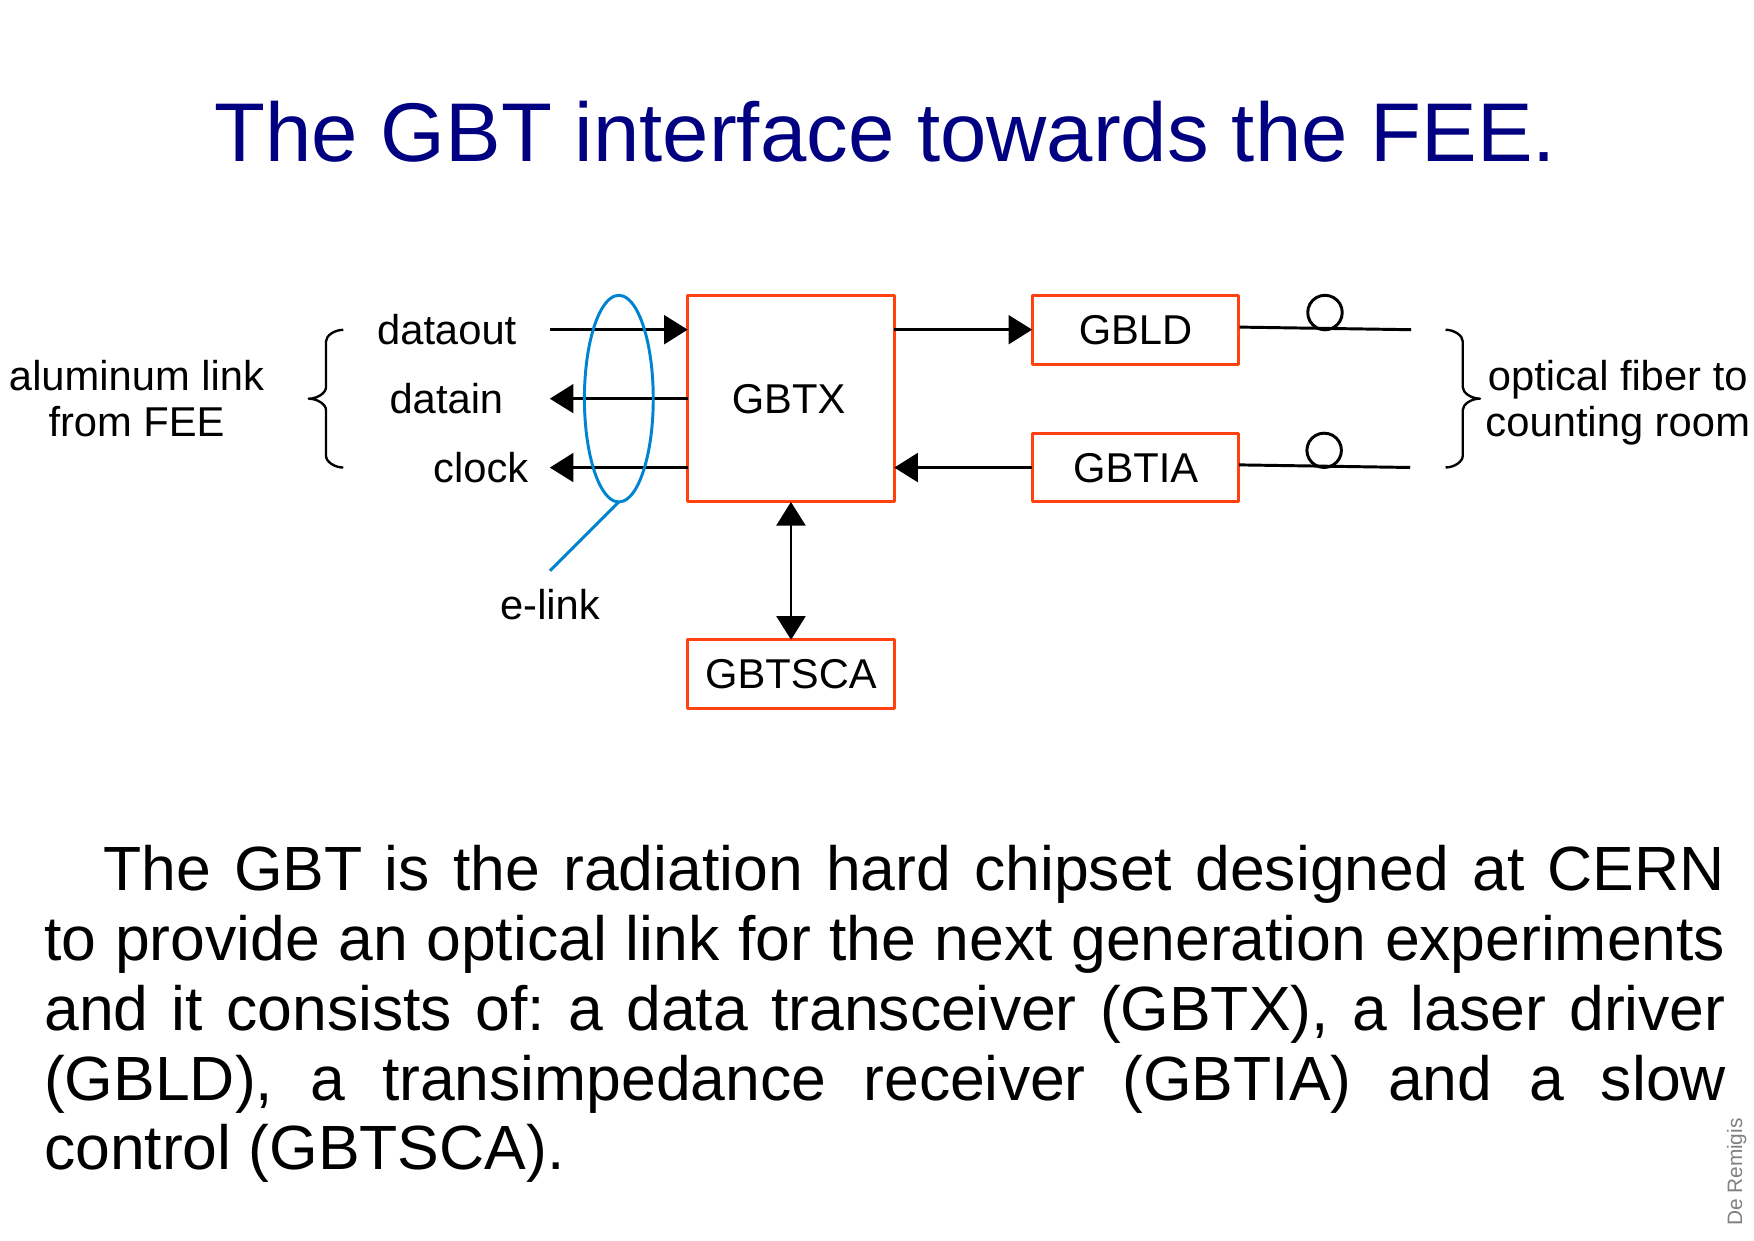

# The GBT interface towards the FEE.
GBTX
GBLD
dataout
optical fiber to
counting room
aluminum link
from FEE
datain
clock
GBTIA
GBTSCA
e-link
The GBT is the radiation hard chipset designed at CERN to provide an optical link for the next generation experiments and it consists of: a data transceiver (GBTX), a laser driver (GBLD), a transimpedance receiver (GBTIA) and a slow control (GBTSCA).